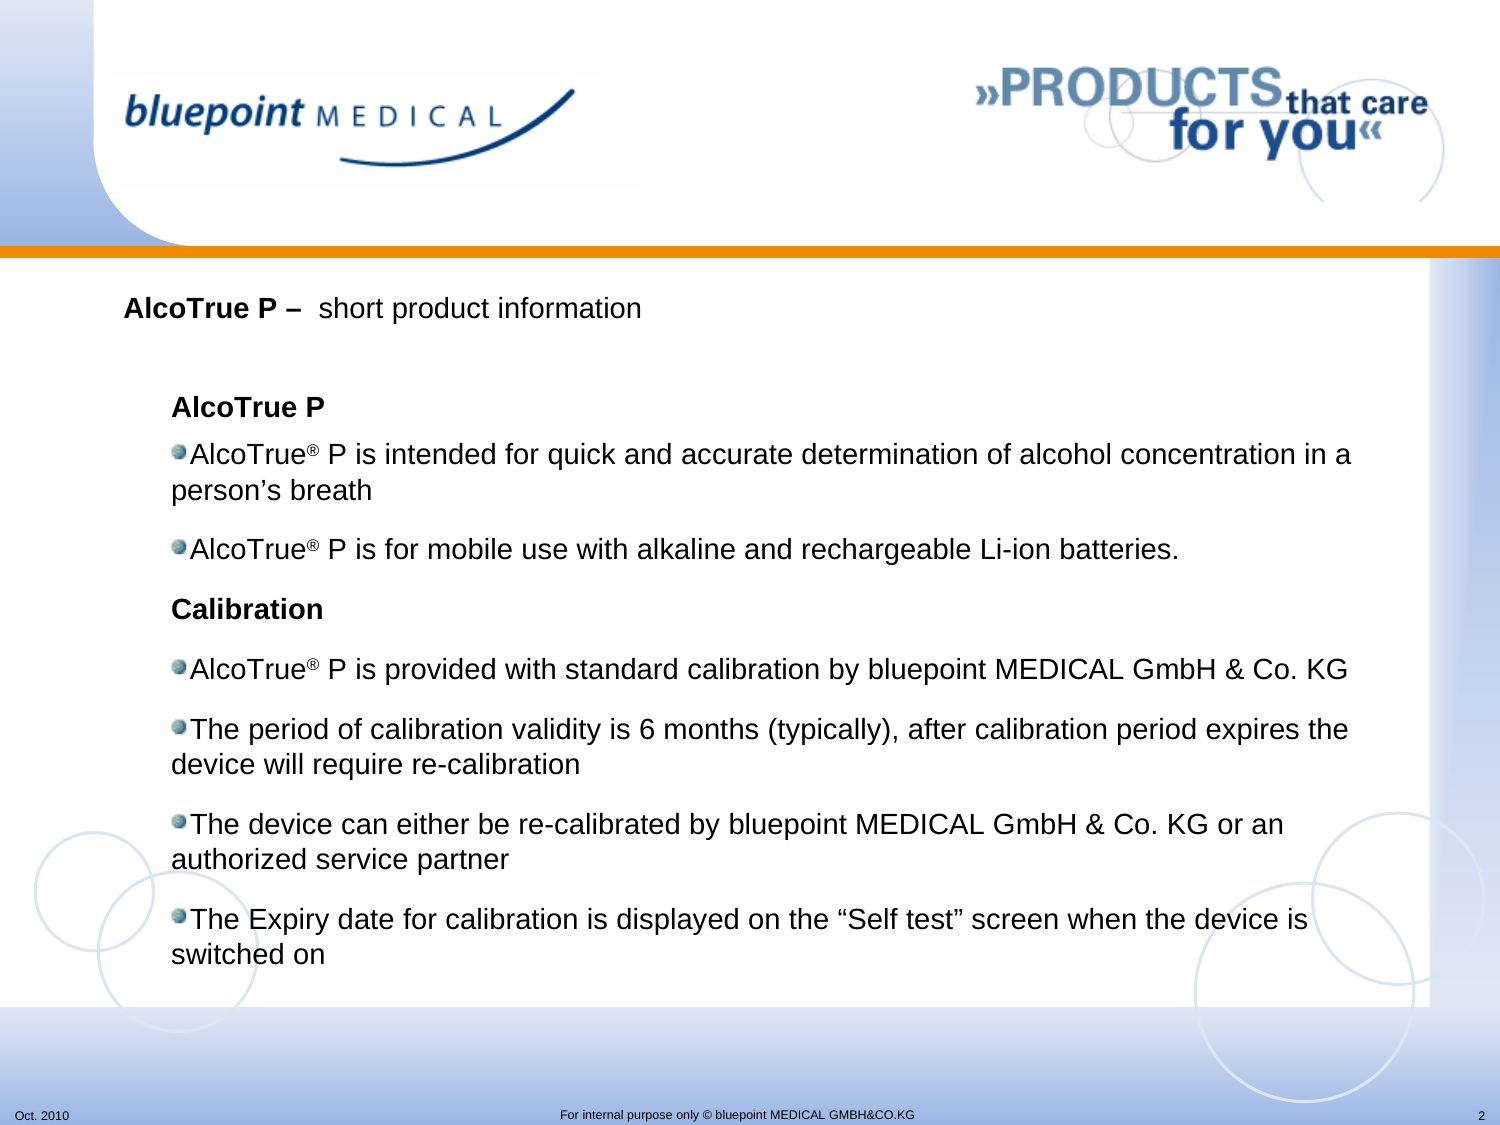

AlcoTrue P – short product information
AlcoTrue P
AlcoTrue® P is intended for quick and accurate determination of alcohol concentration in a 	person’s breath
AlcoTrue® P is for mobile use with alkaline and rechargeable Li-ion batteries.
Calibration
AlcoTrue® P is provided with standard calibration by bluepoint MEDICAL GmbH & Co. KG
The period of calibration validity is 6 months (typically), after calibration period expires the 	device will require re-calibration
The device can either be re-calibrated by bluepoint MEDICAL GmbH & Co. KG or an 	authorized service partner
The Expiry date for calibration is displayed on the “Self test” screen when the device is 	switched on